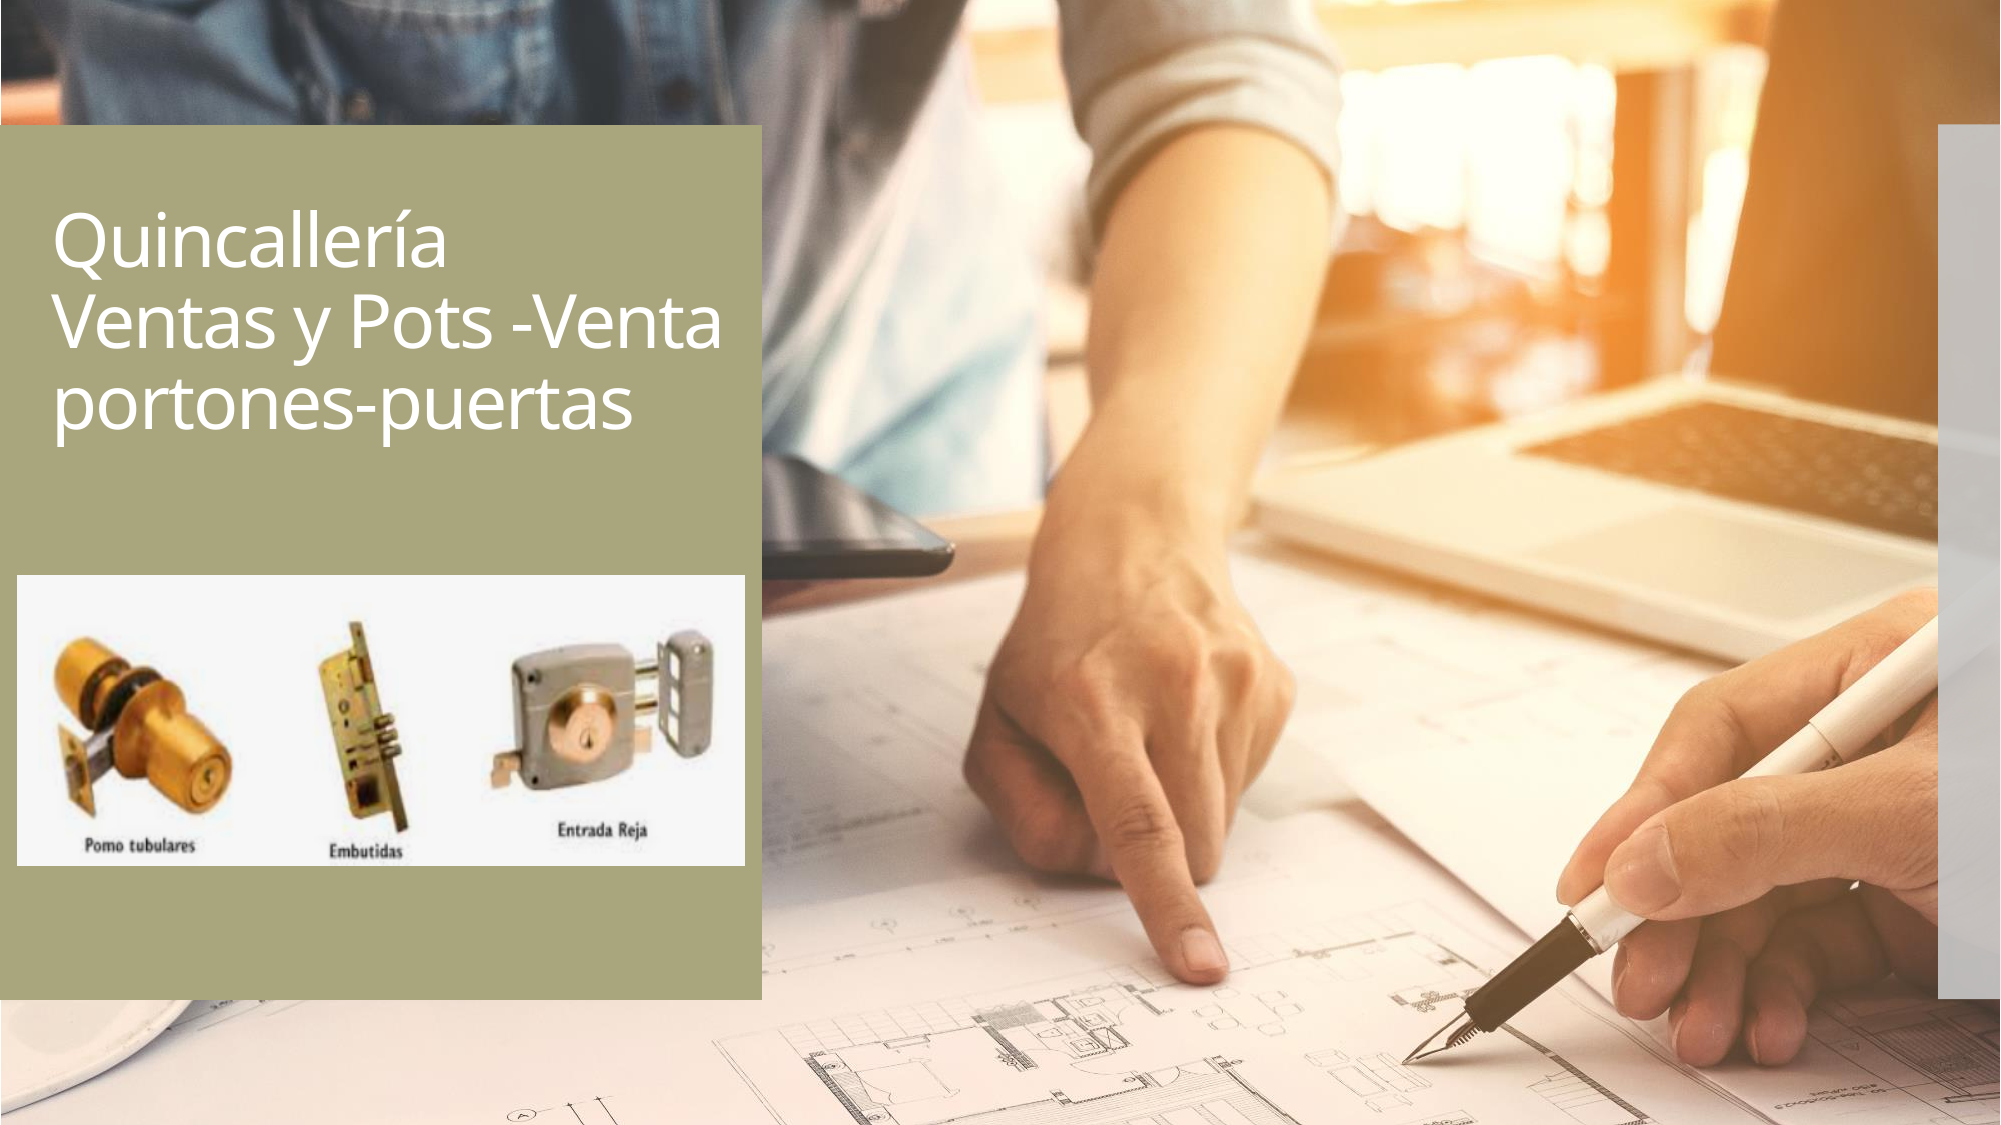

# Quincallería Ventas y Pots -Venta portones-puertas